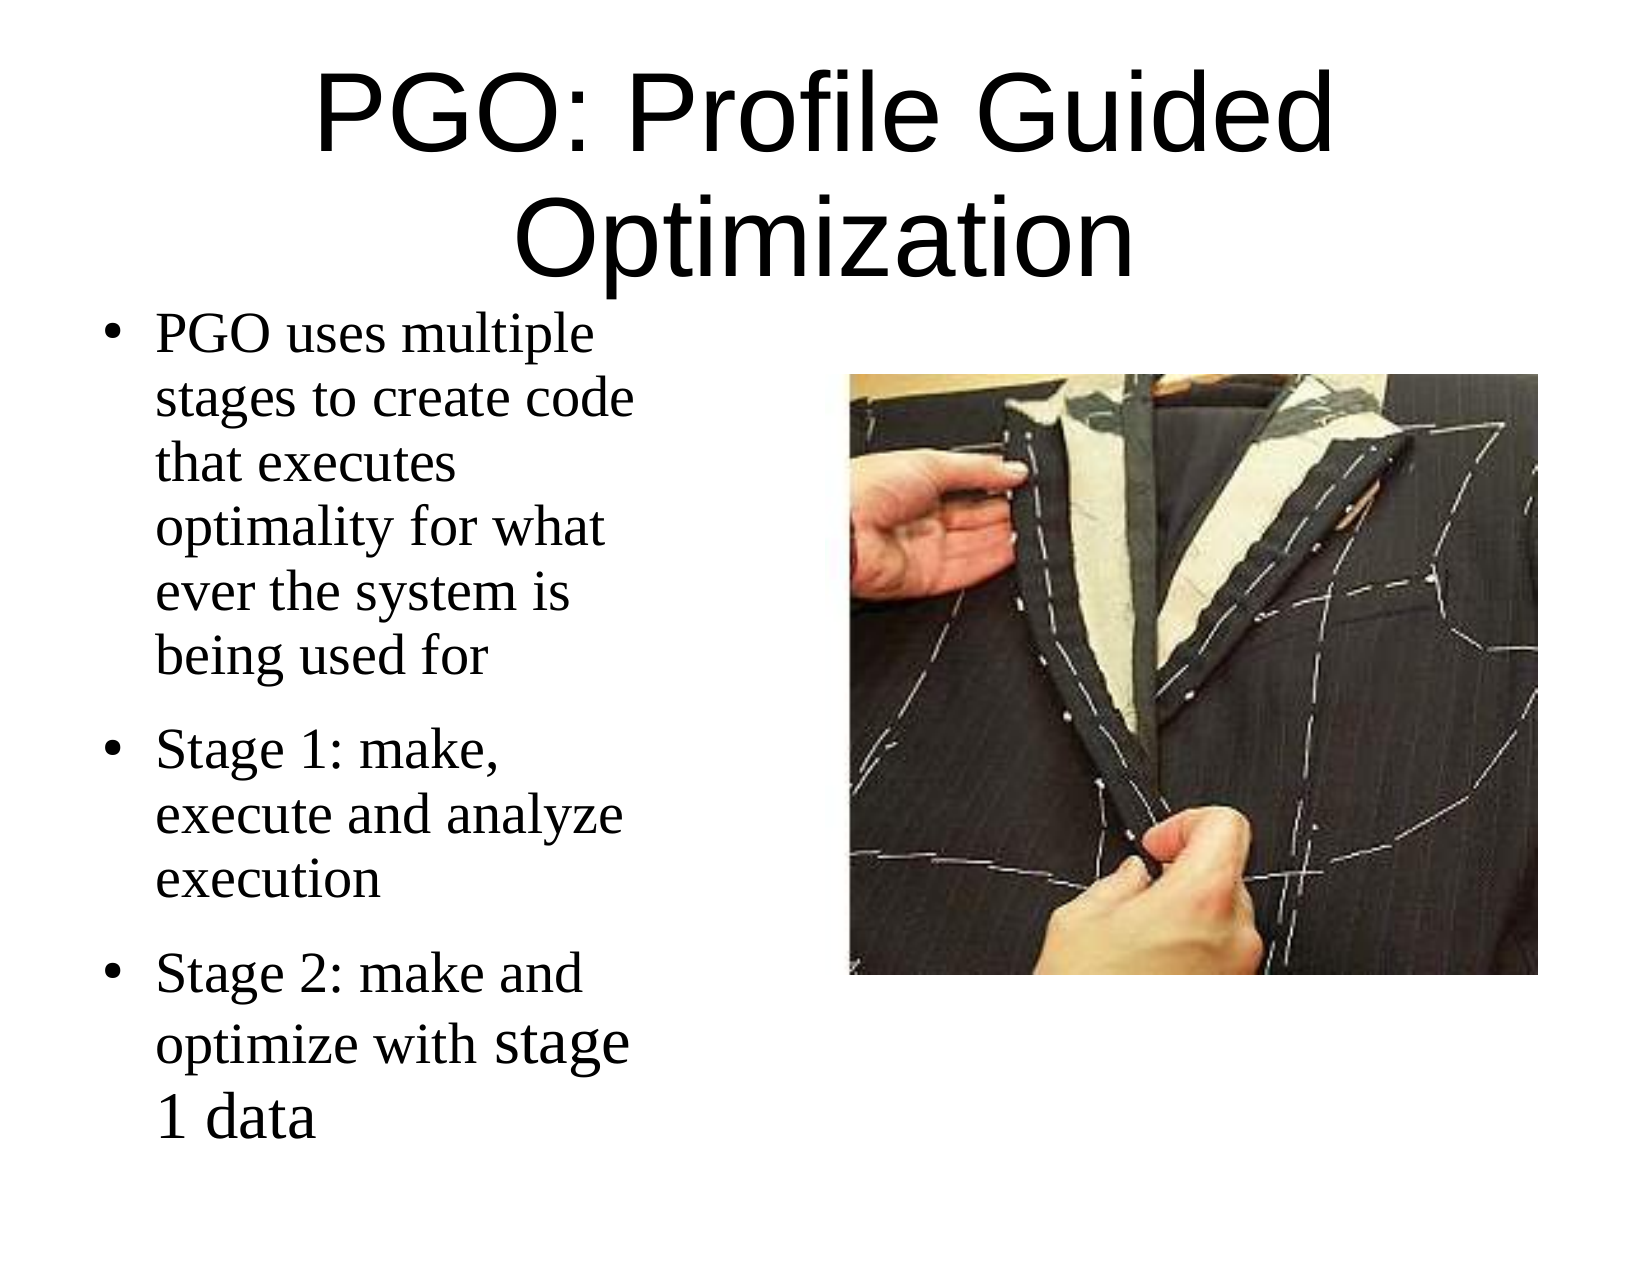

# PGO: Profile Guided Optimization
PGO uses multiple stages to create code that executes optimality for what ever the system is being used for
Stage 1: make, execute and analyze execution
Stage 2: make and optimize with stage 1 data